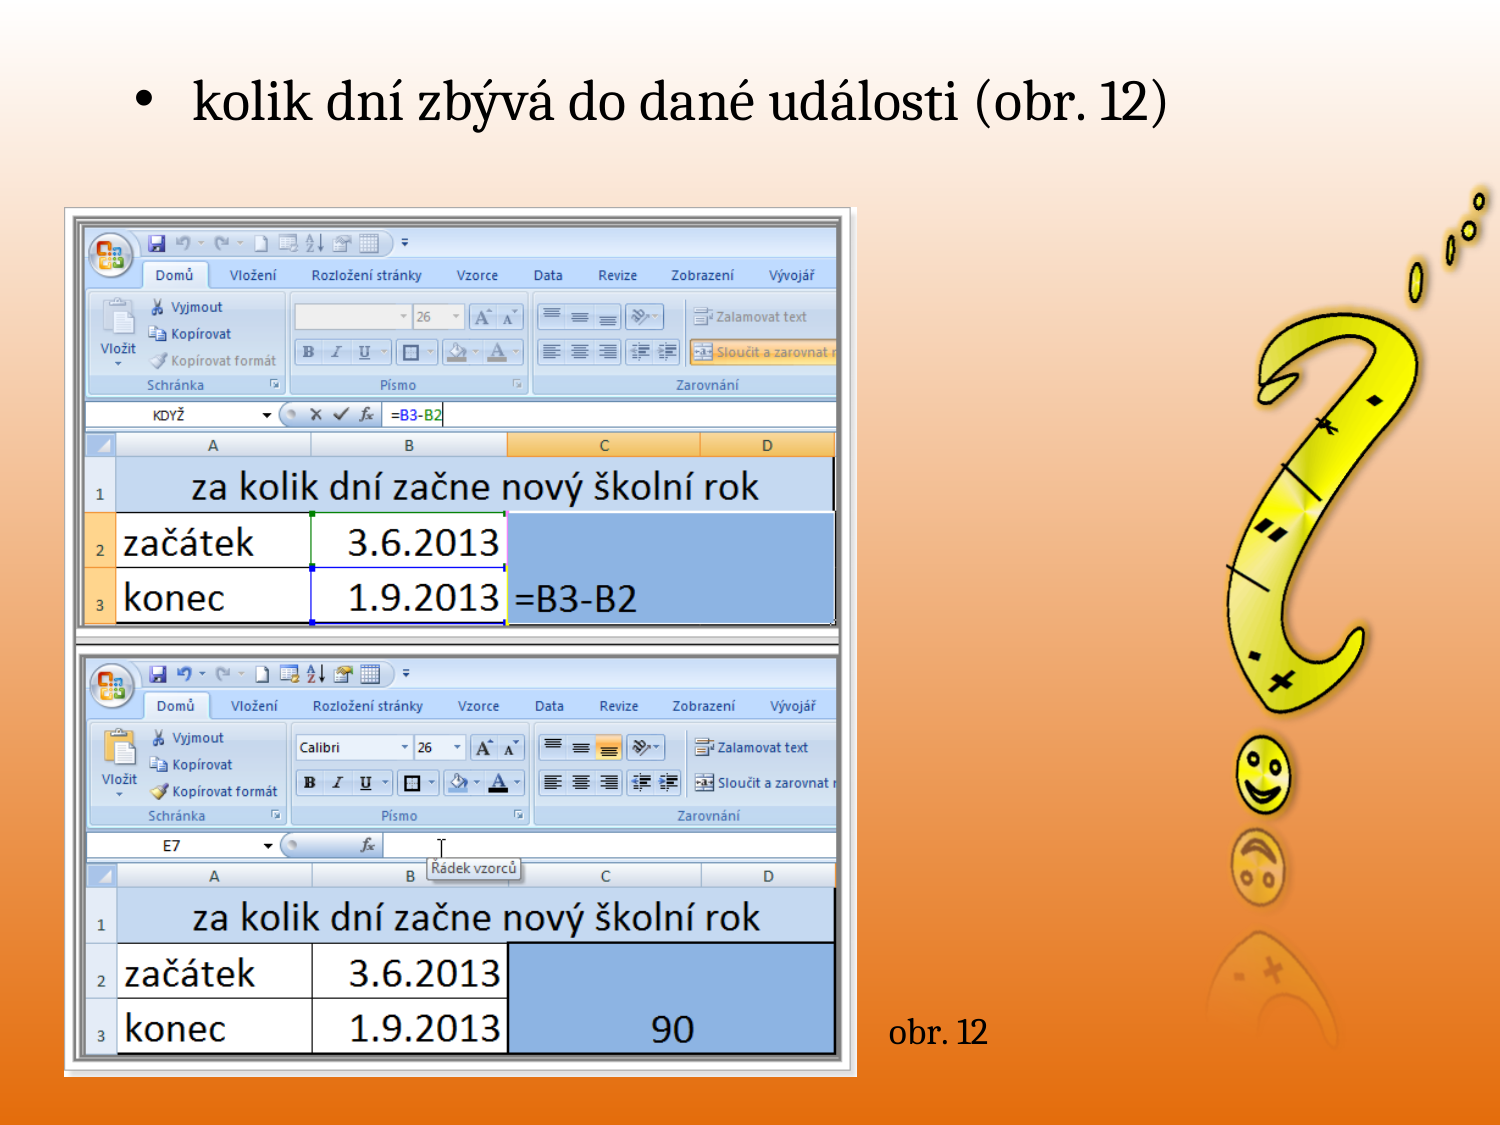

kolik dní zbývá do dané události (obr. 12)
obr. 12